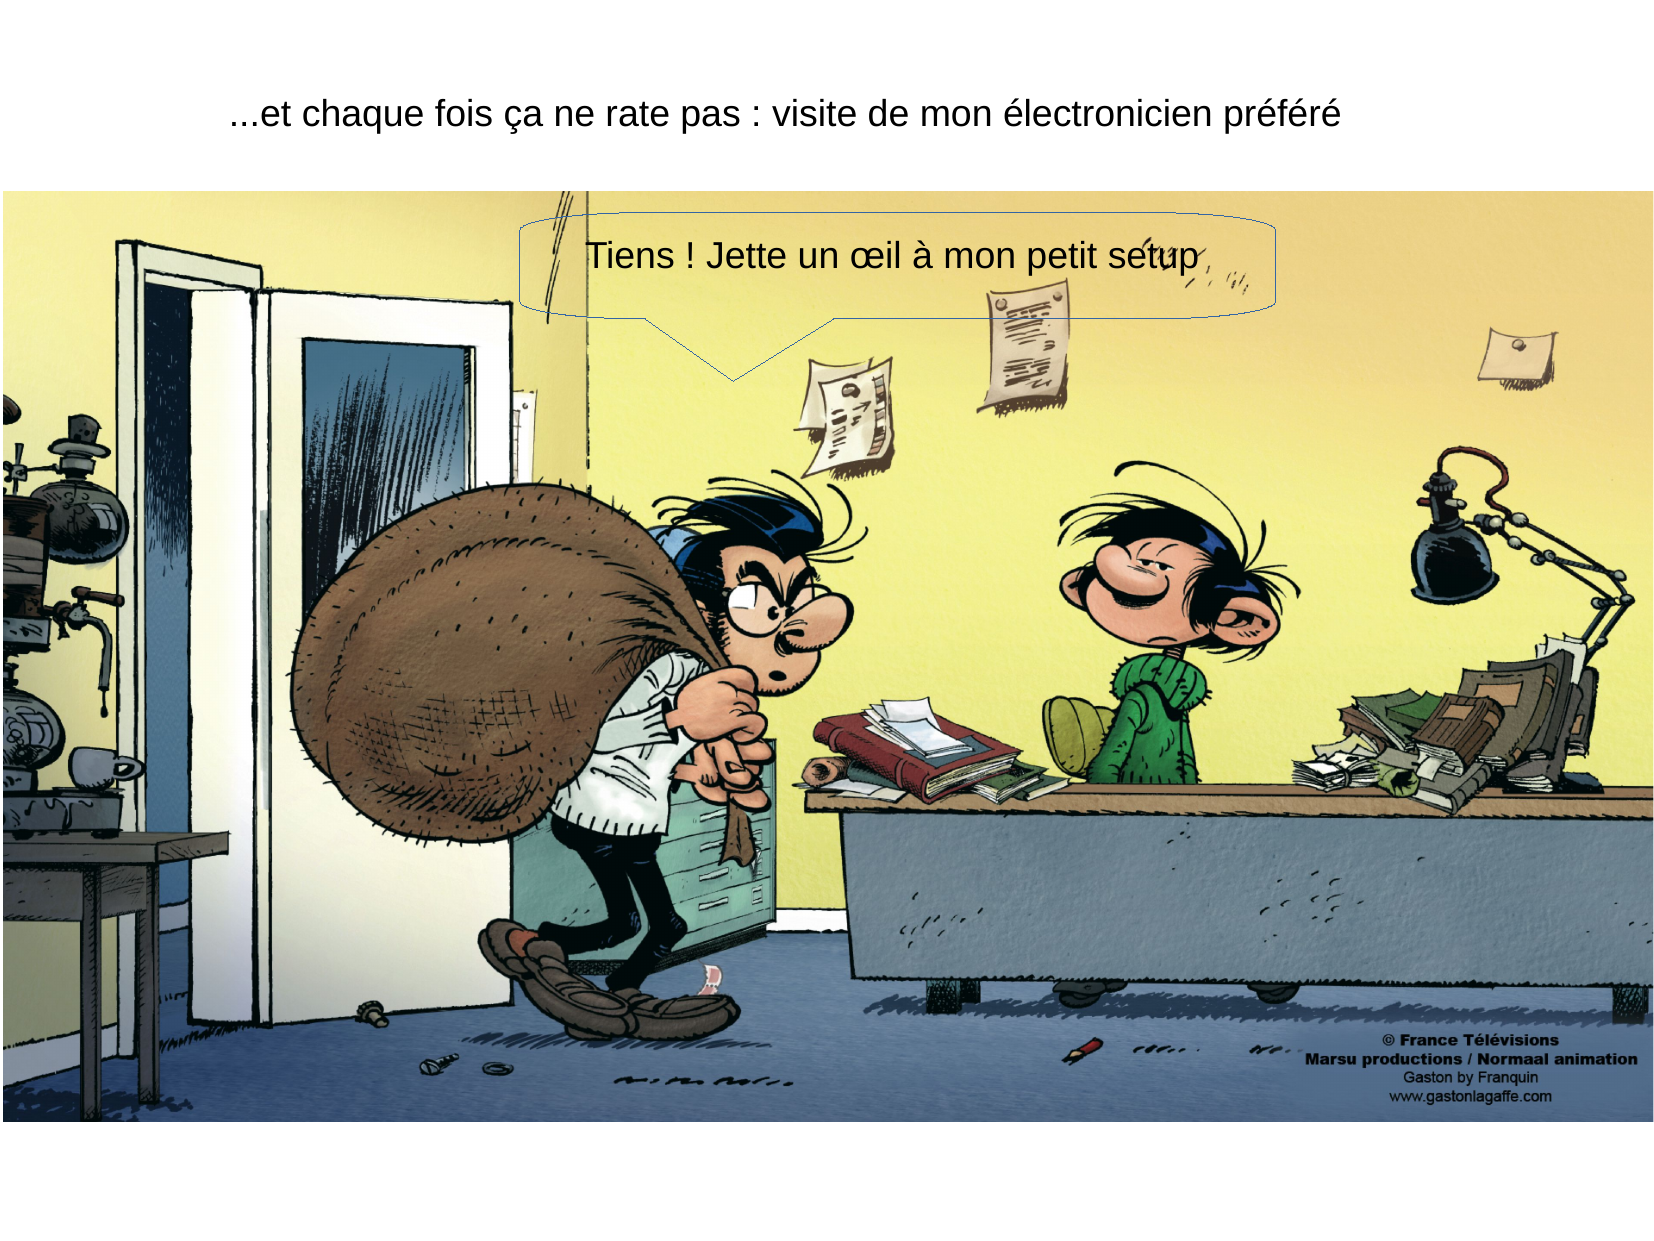

...et chaque fois ça ne rate pas : visite de mon électronicien préféré
Tiens ! Jette un œil à mon petit setup